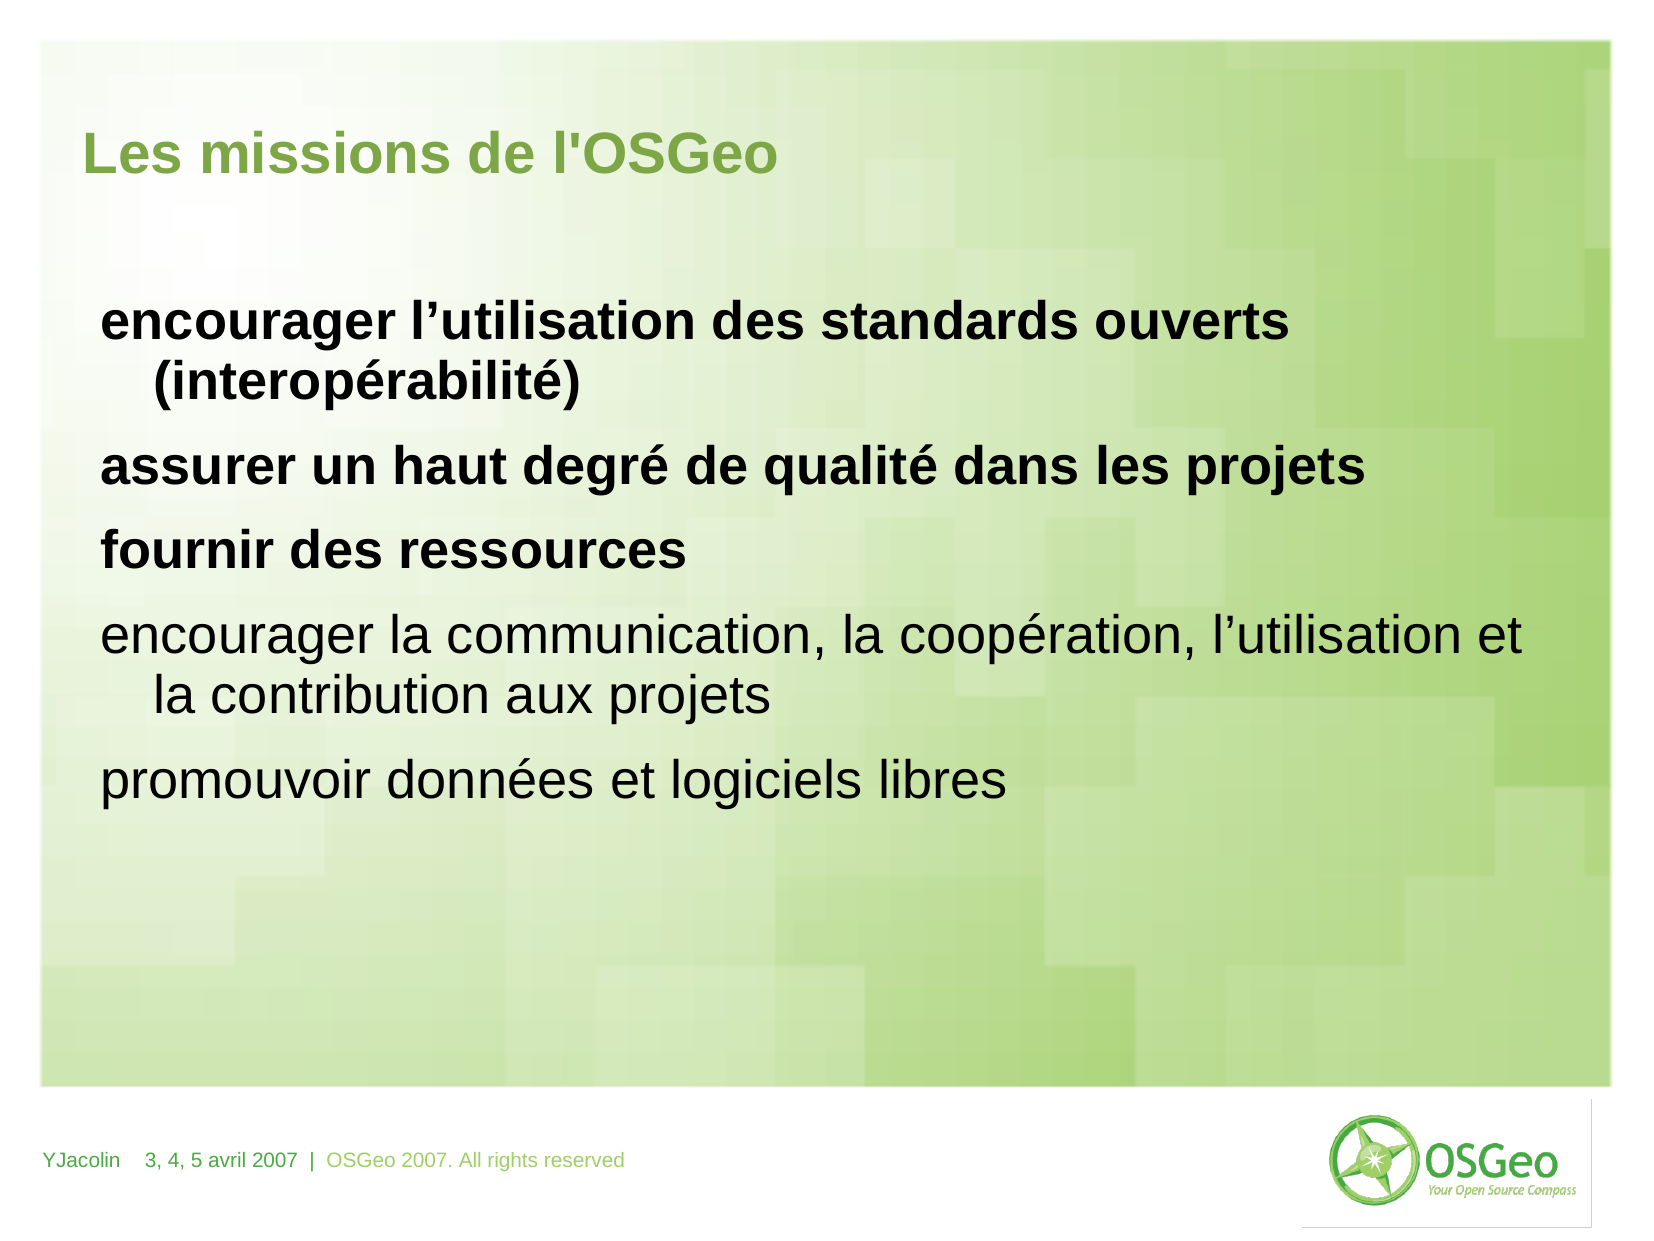

# Les missions de l'OSGeo
encourager l’utilisation des standards ouverts (interopérabilité)
assurer un haut degré de qualité dans les projets
fournir des ressources
encourager la communication, la coopération, l’utilisation et la contribution aux projets
promouvoir données et logiciels libres